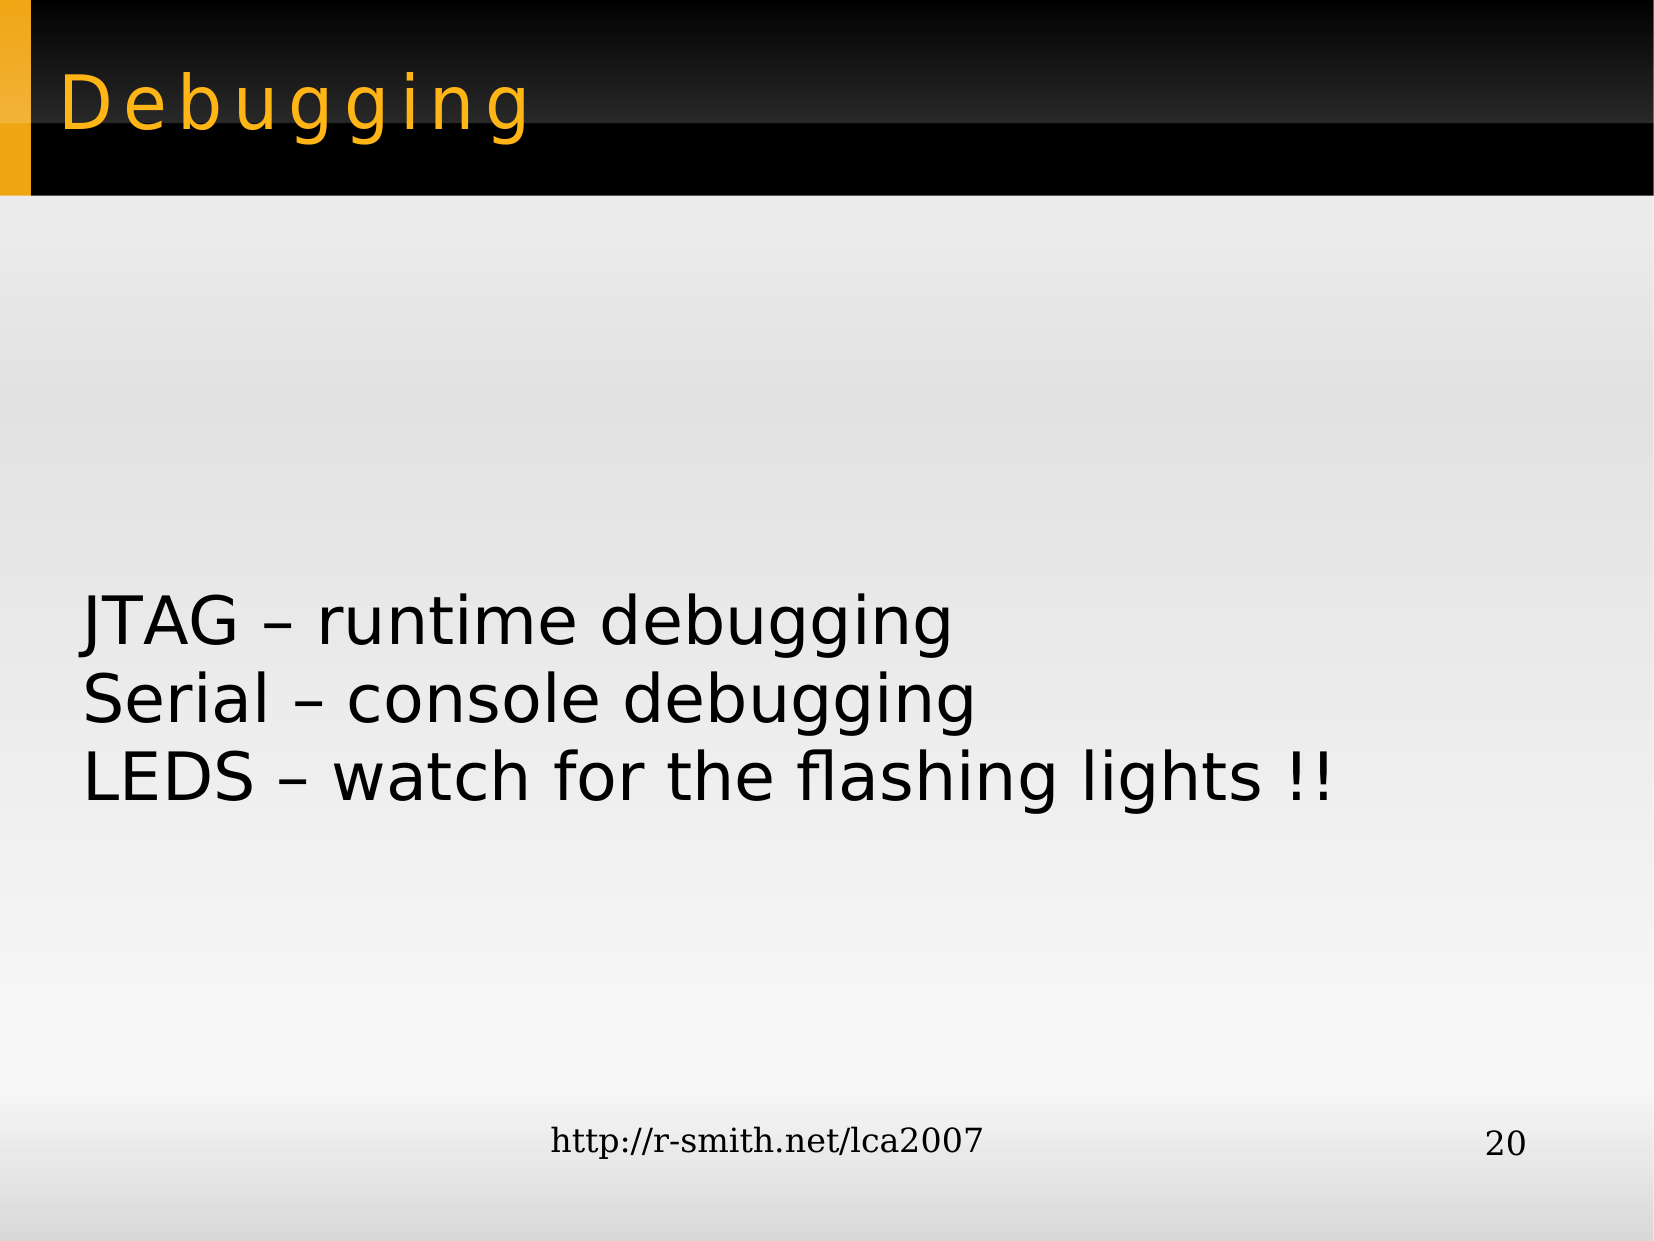

# Debugging
JTAG – runtime debugging
Serial – console debugging
LEDS – watch for the flashing lights !!
http://r-smith.net/lca2007
20